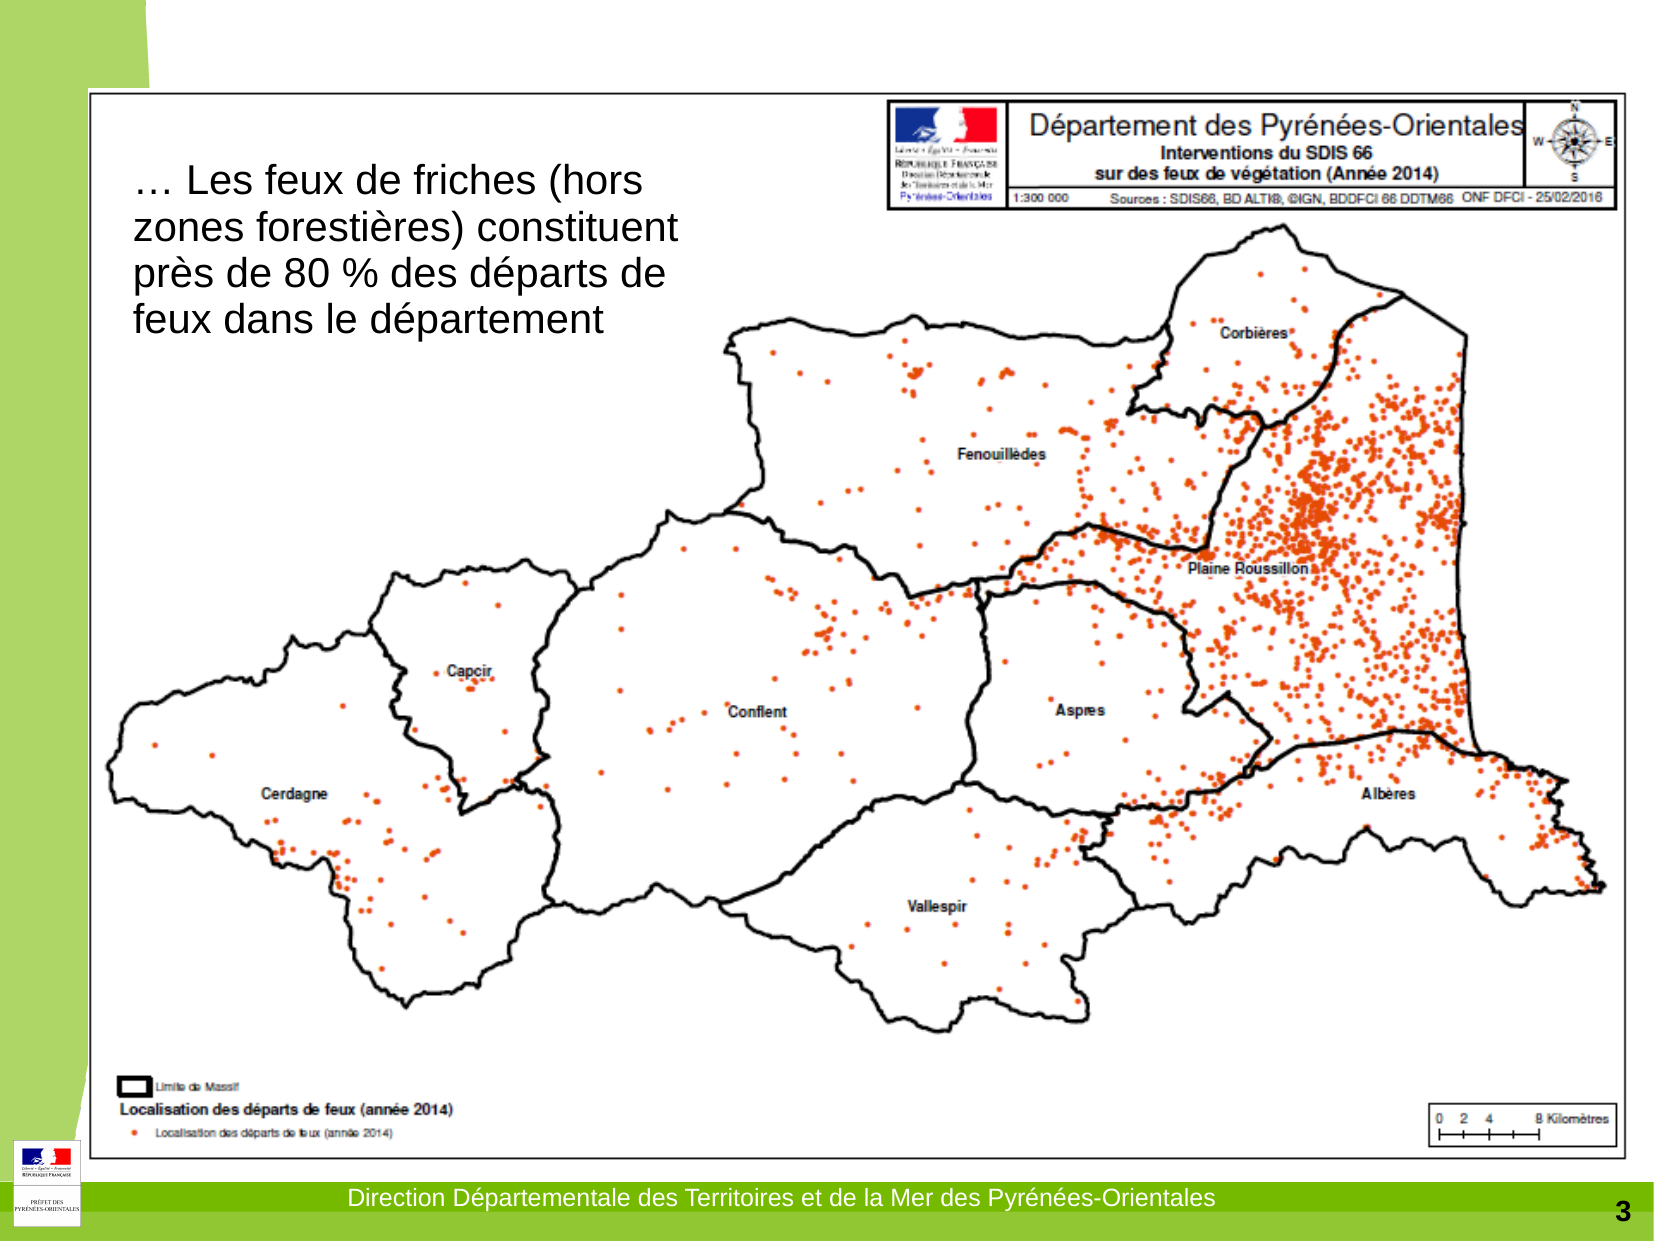

… Les feux de friches (hors zones forestières) constituent près de 80 % des départs de feux dans le département
Direction Départementale des Territoires et de la Mer des Pyrénées-Orientales
3